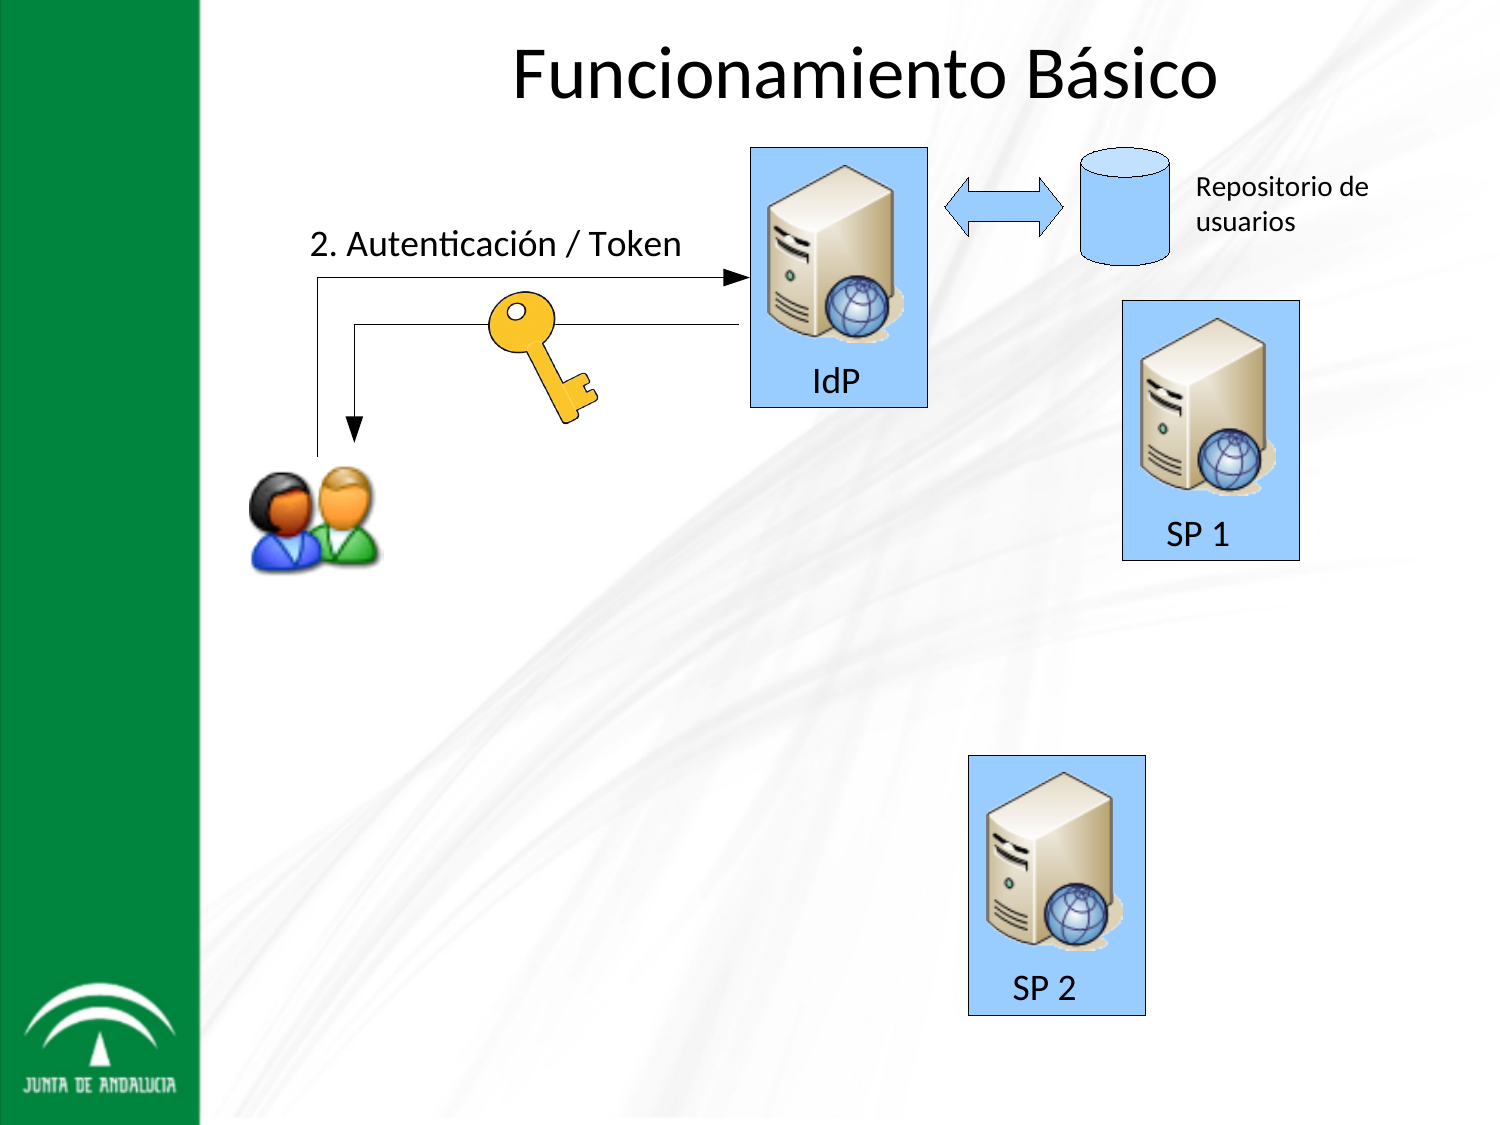

# Funcionamiento Básico
Repositorio de usuarios
2. Autenticación / Token
IdP
SP 1
SP 2